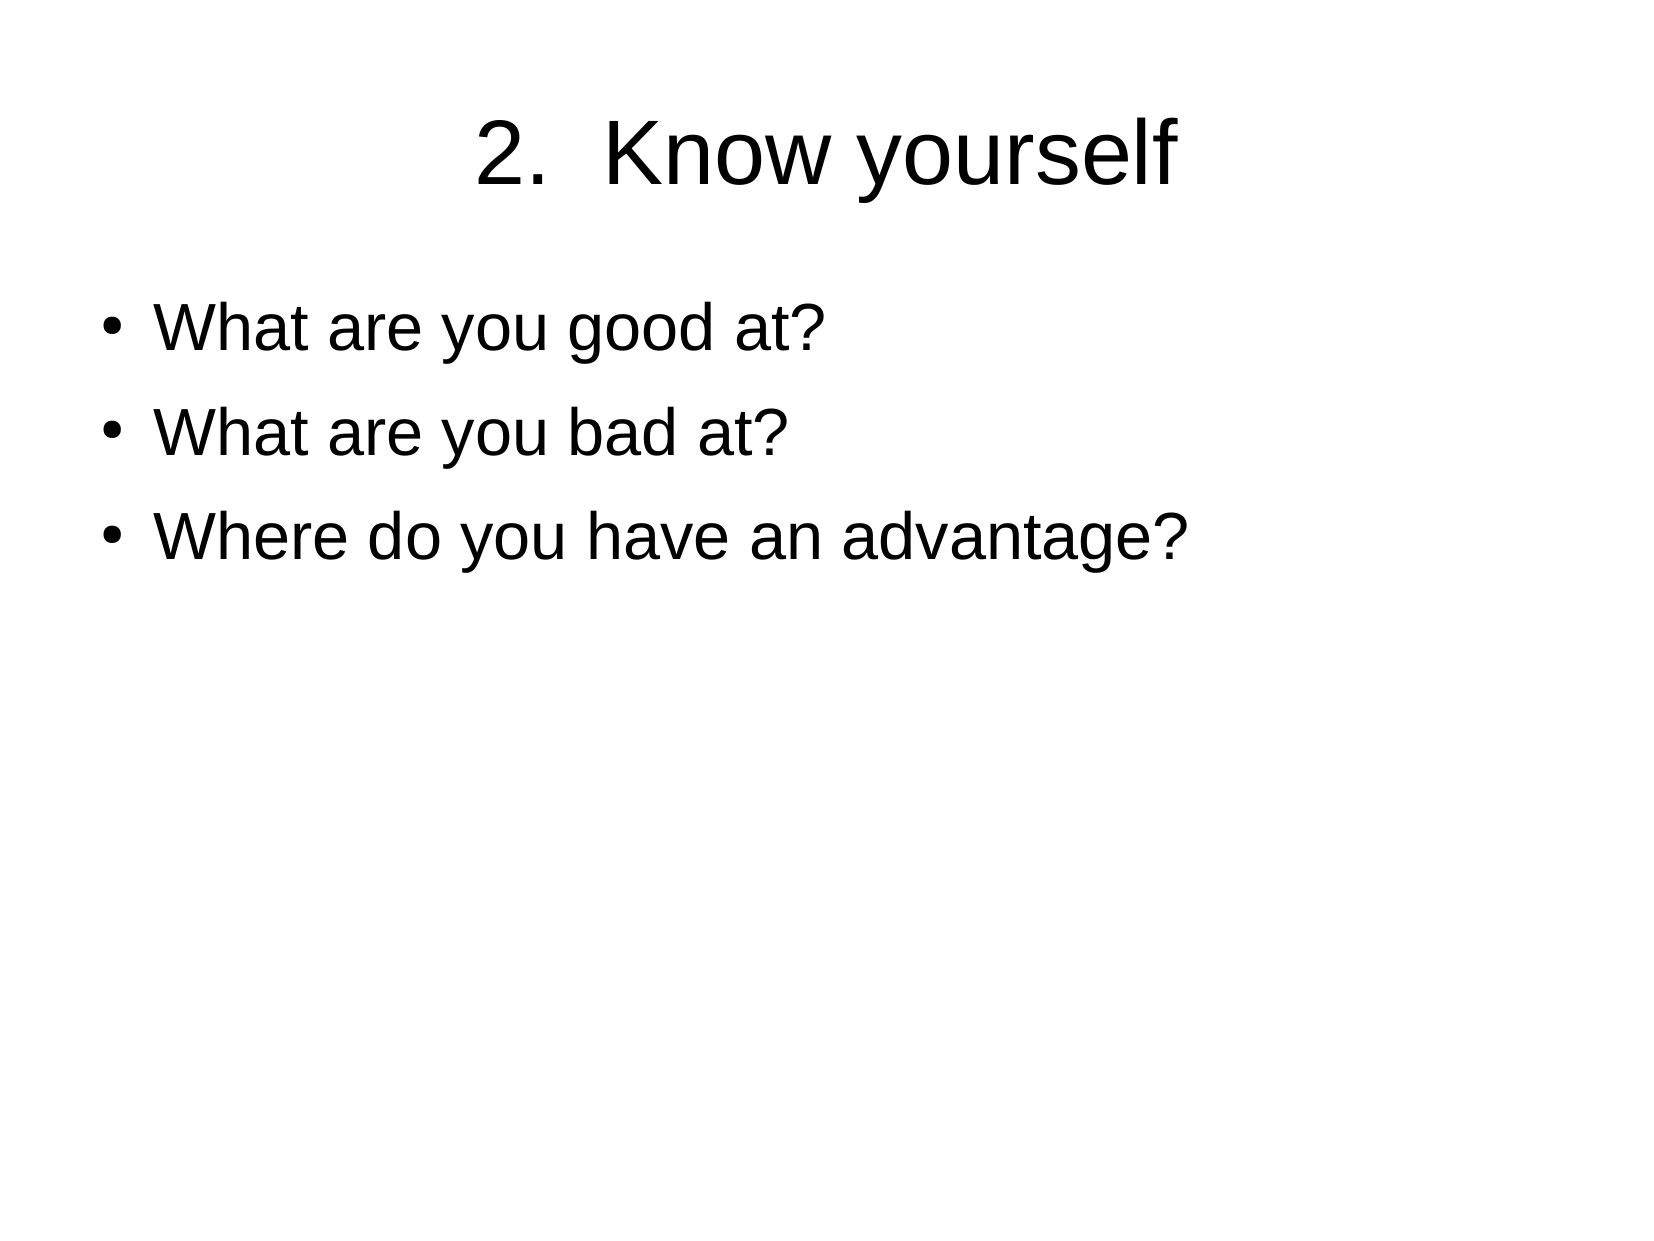

# 2. Know yourself
What are you good at?
What are you bad at?
Where do you have an advantage?